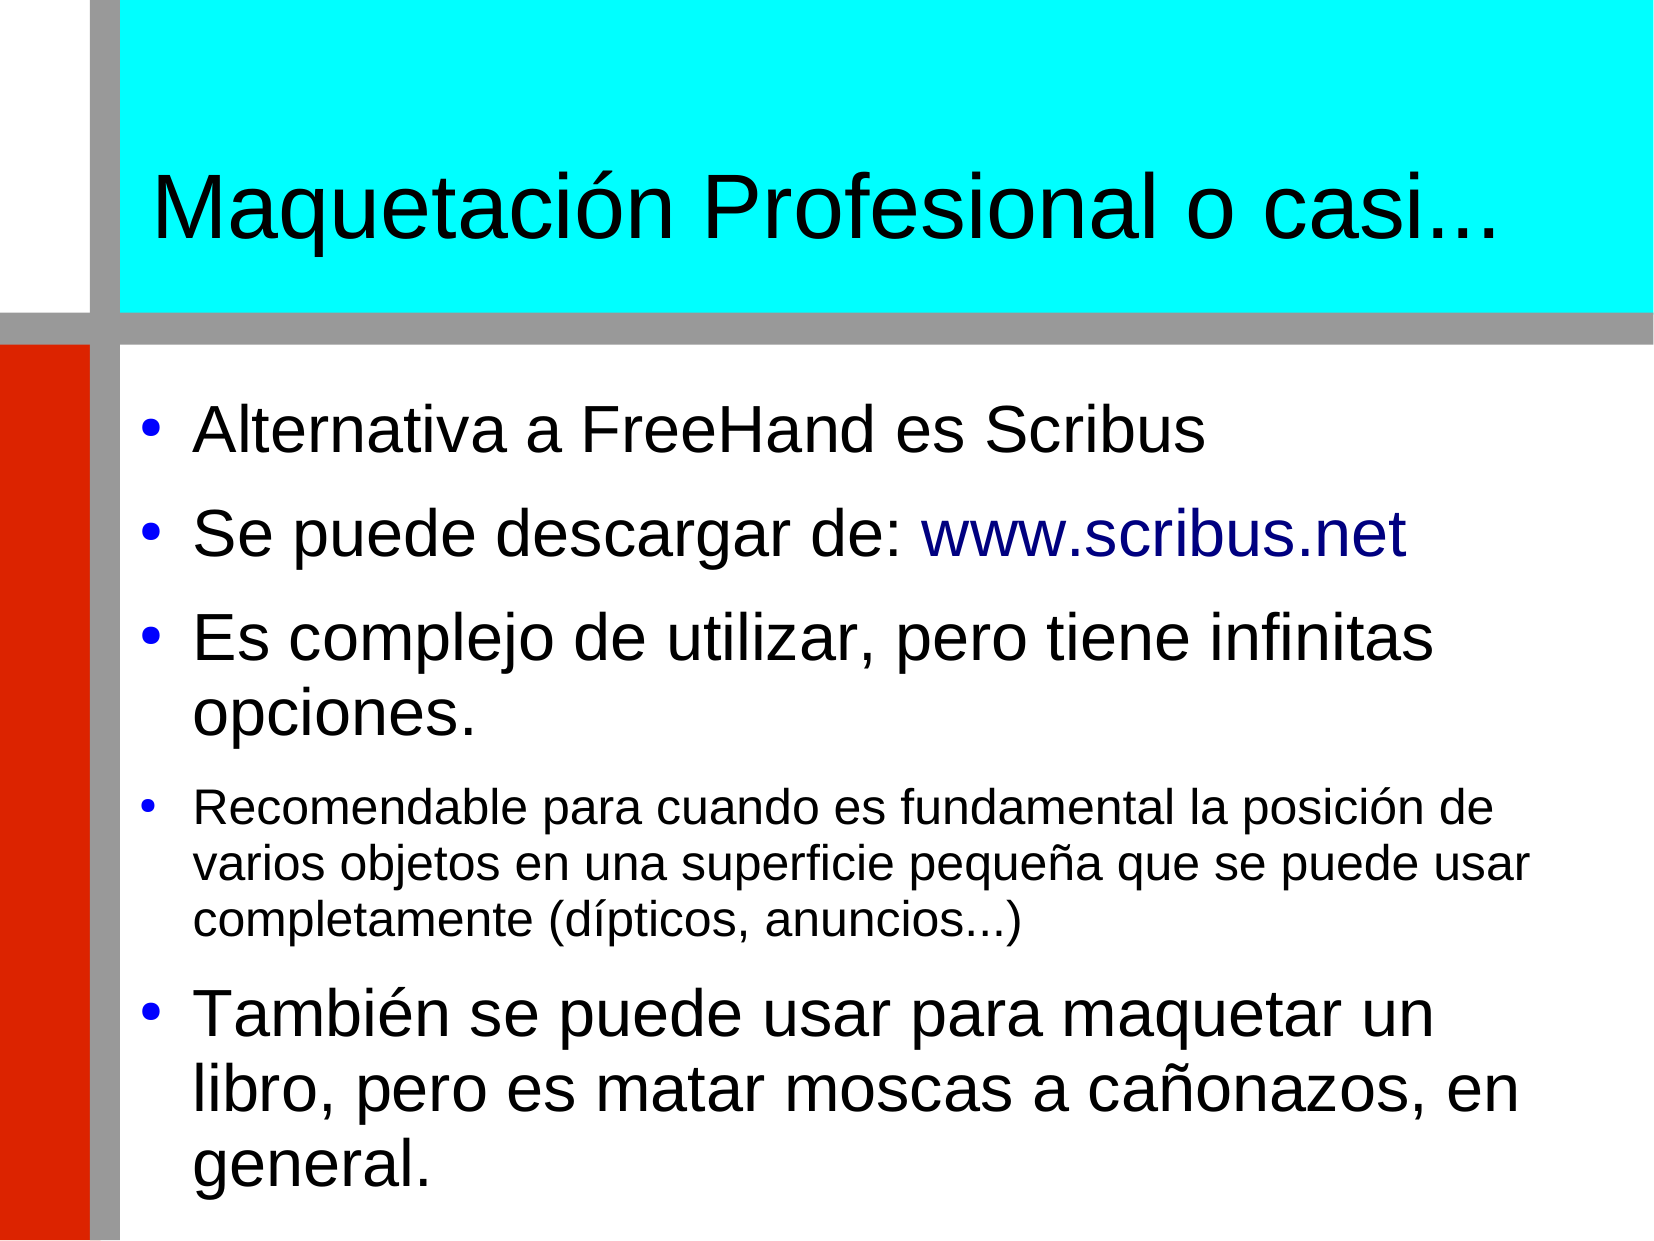

# Maquetación Profesional o casi...
Alternativa a FreeHand es Scribus
Se puede descargar de: www.scribus.net
Es complejo de utilizar, pero tiene infinitas opciones.
Recomendable para cuando es fundamental la posición de varios objetos en una superficie pequeña que se puede usar completamente (dípticos, anuncios...)
También se puede usar para maquetar un libro, pero es matar moscas a cañonazos, en general.